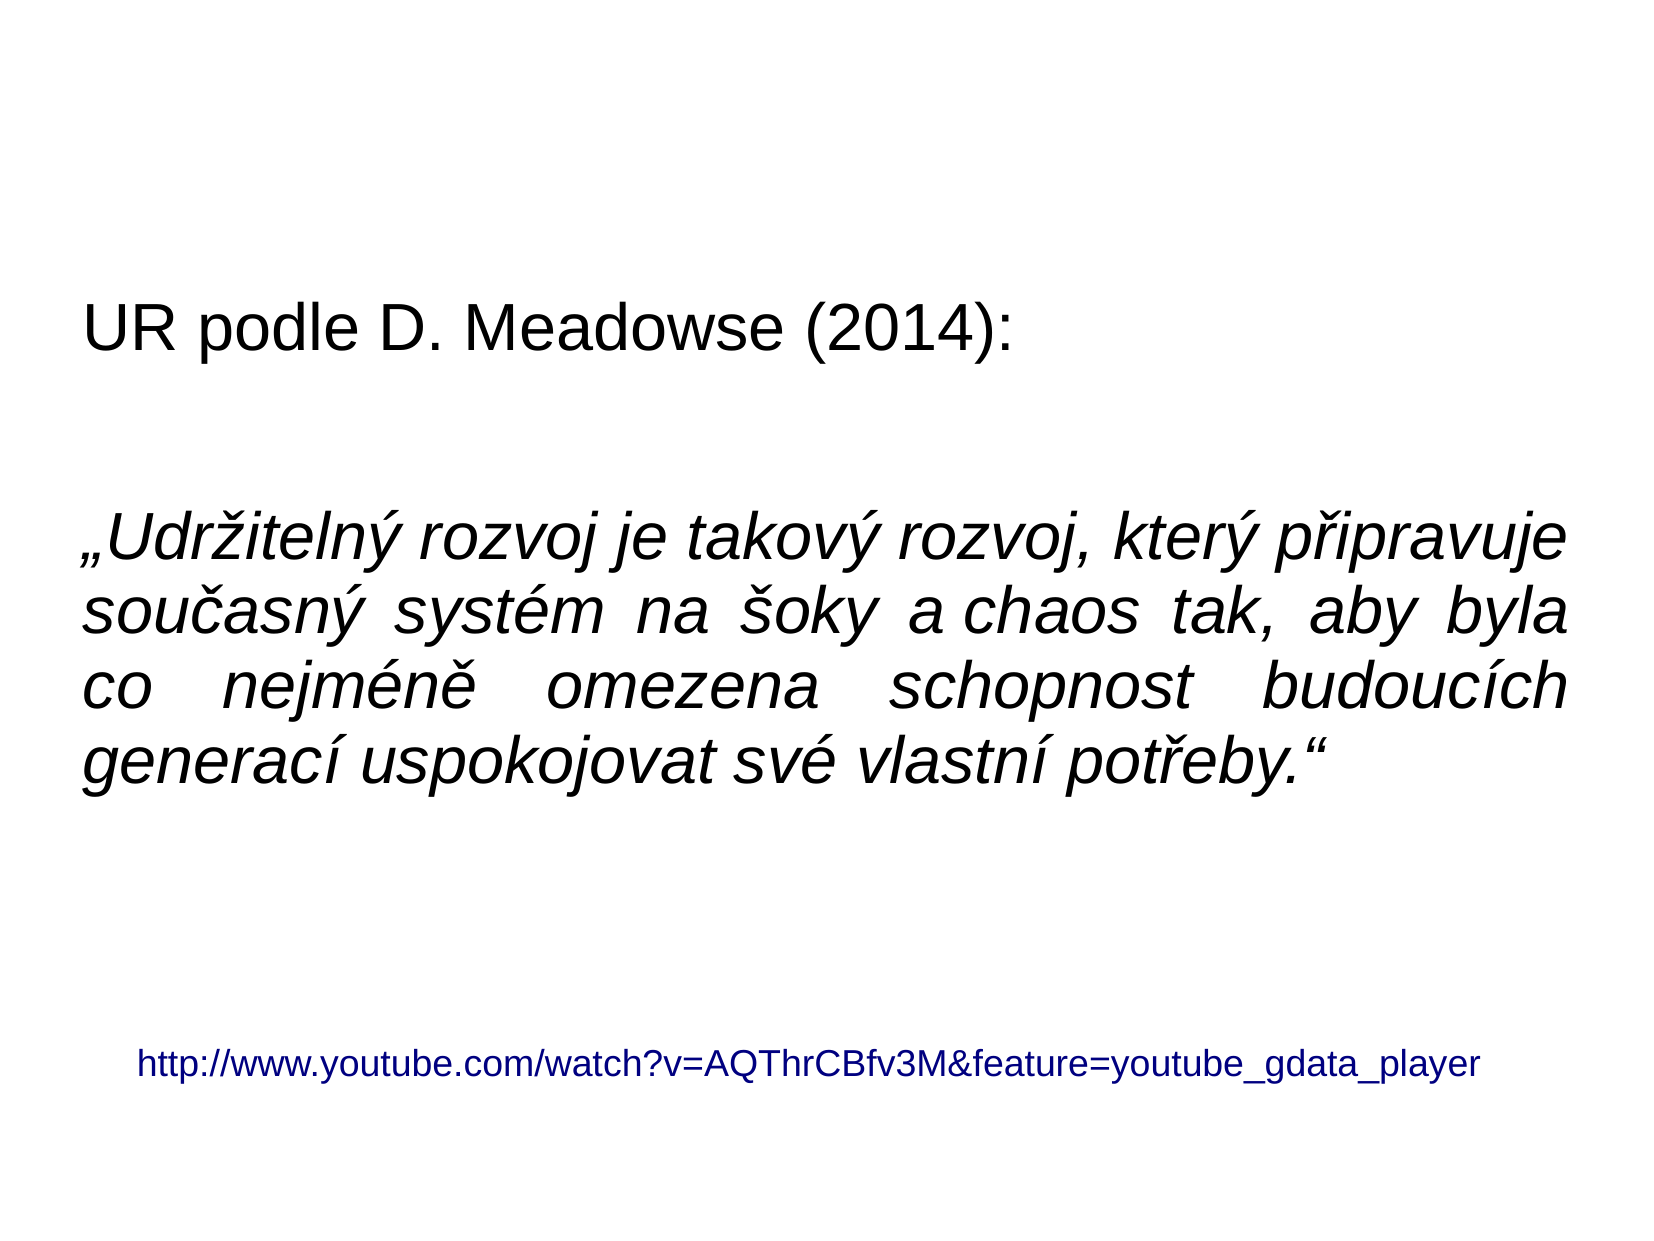

# UR podle D. Meadowse (2014):
„Udržitelný rozvoj je takový rozvoj, který připravuje současný systém na šoky a chaos tak, aby byla co nejméně omezena schopnost budoucích generací uspokojovat své vlastní potřeby.“
http://www.youtube.com/watch?v=AQThrCBfv3M&feature=youtube_gdata_player